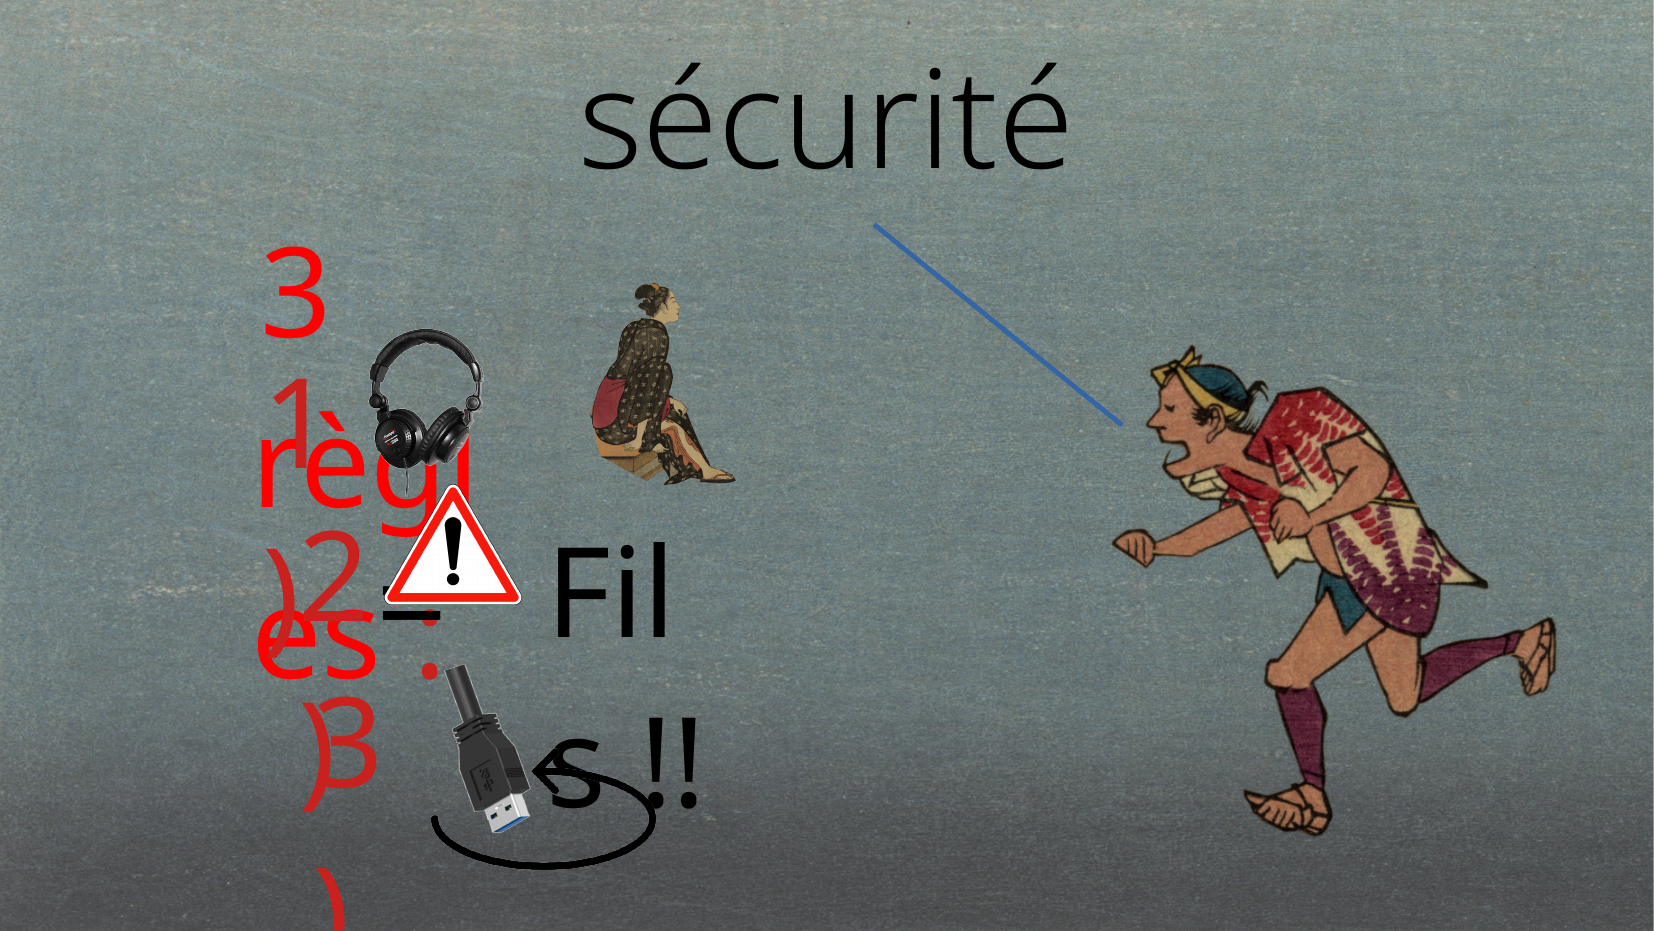

# sécurité
3 règles :
1)
 =
2)
Fils !!
3)